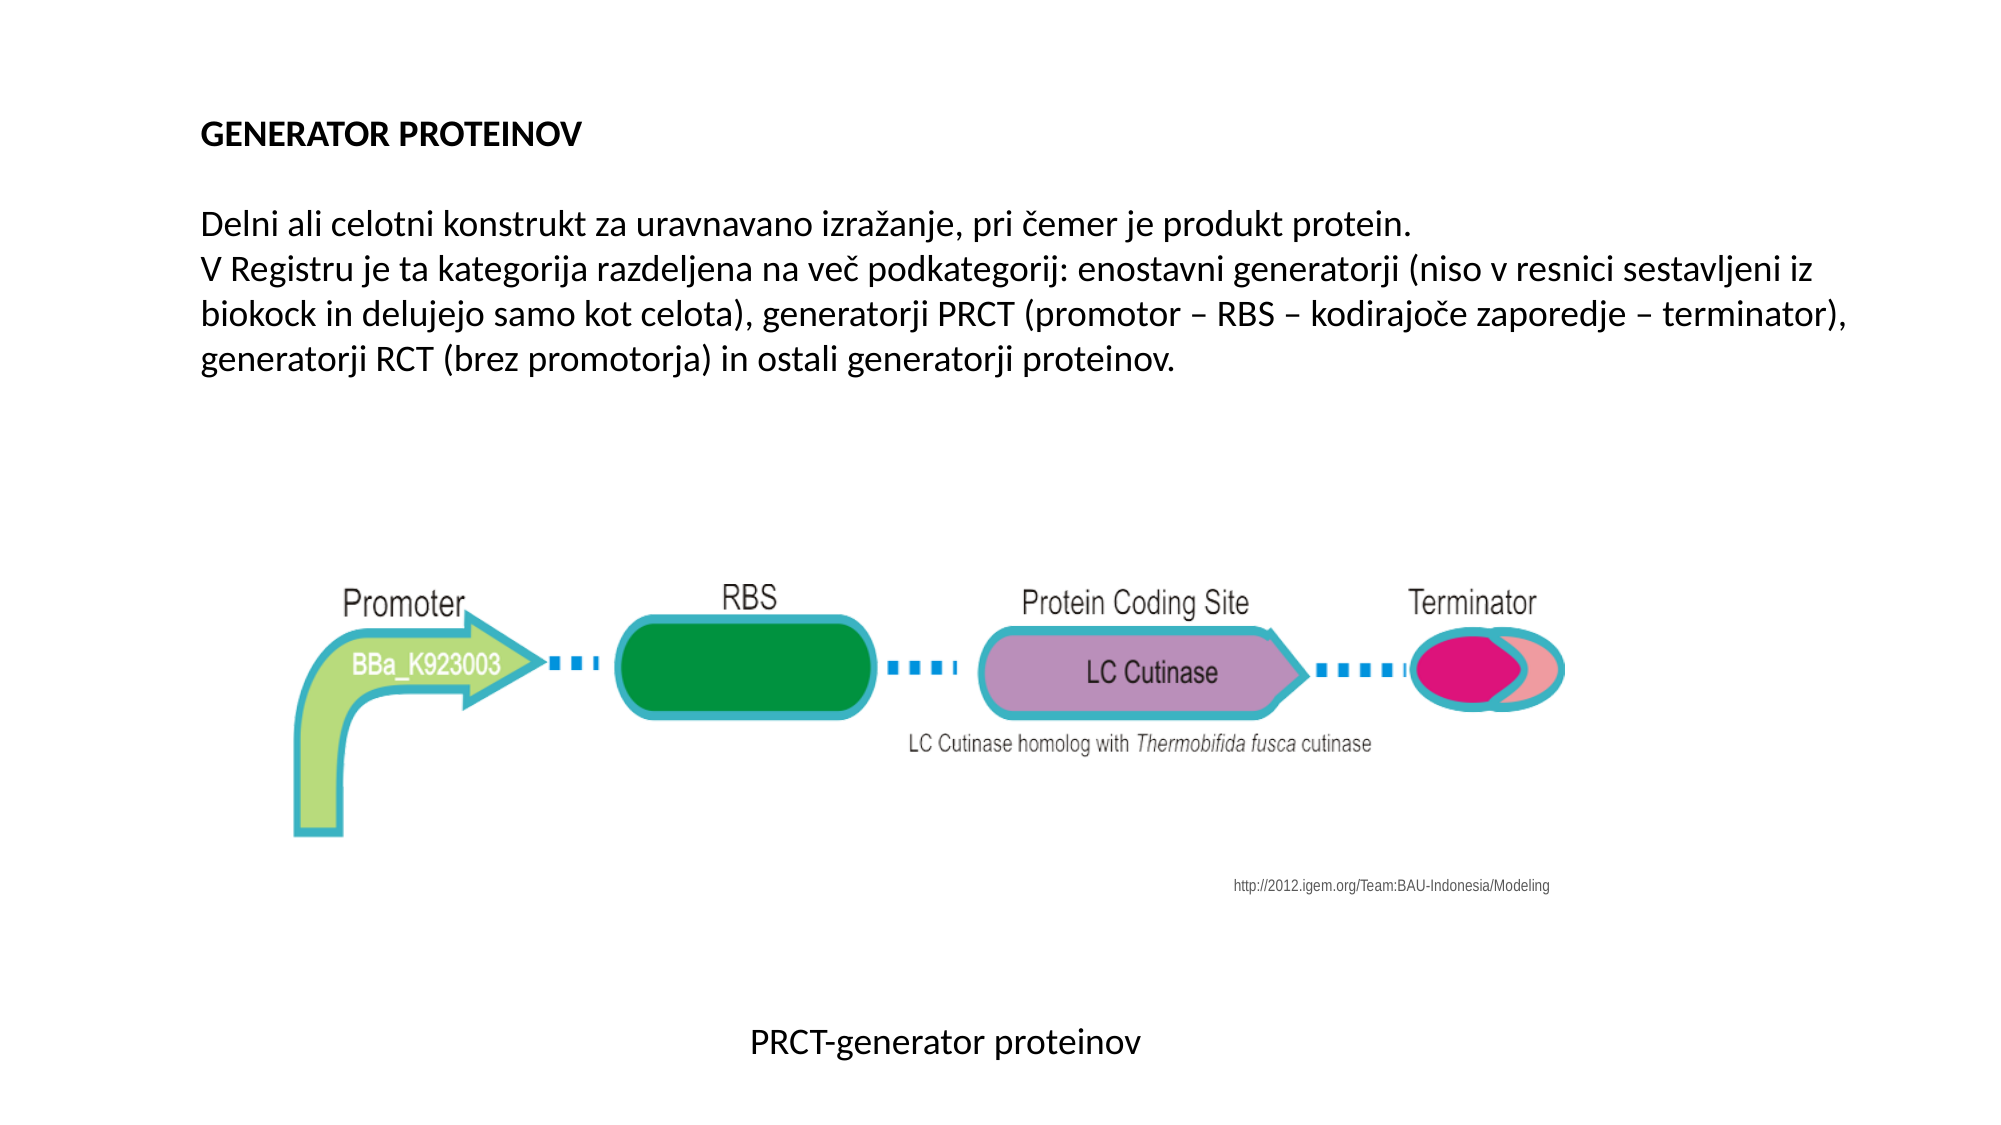

GENERATOR PROTEINOV
Delni ali celotni konstrukt za uravnavano izražanje, pri čemer je produkt protein.
V Registru je ta kategorija razdeljena na več podkategorij: enostavni generatorji (niso v resnici sestavljeni iz biokock in delujejo samo kot celota), generatorji PRCT (promotor – RBS – kodirajoče zaporedje – terminator), generatorji RCT (brez promotorja) in ostali generatorji proteinov.
http://2012.igem.org/Team:BAU-Indonesia/Modeling
PRCT-generator proteinov